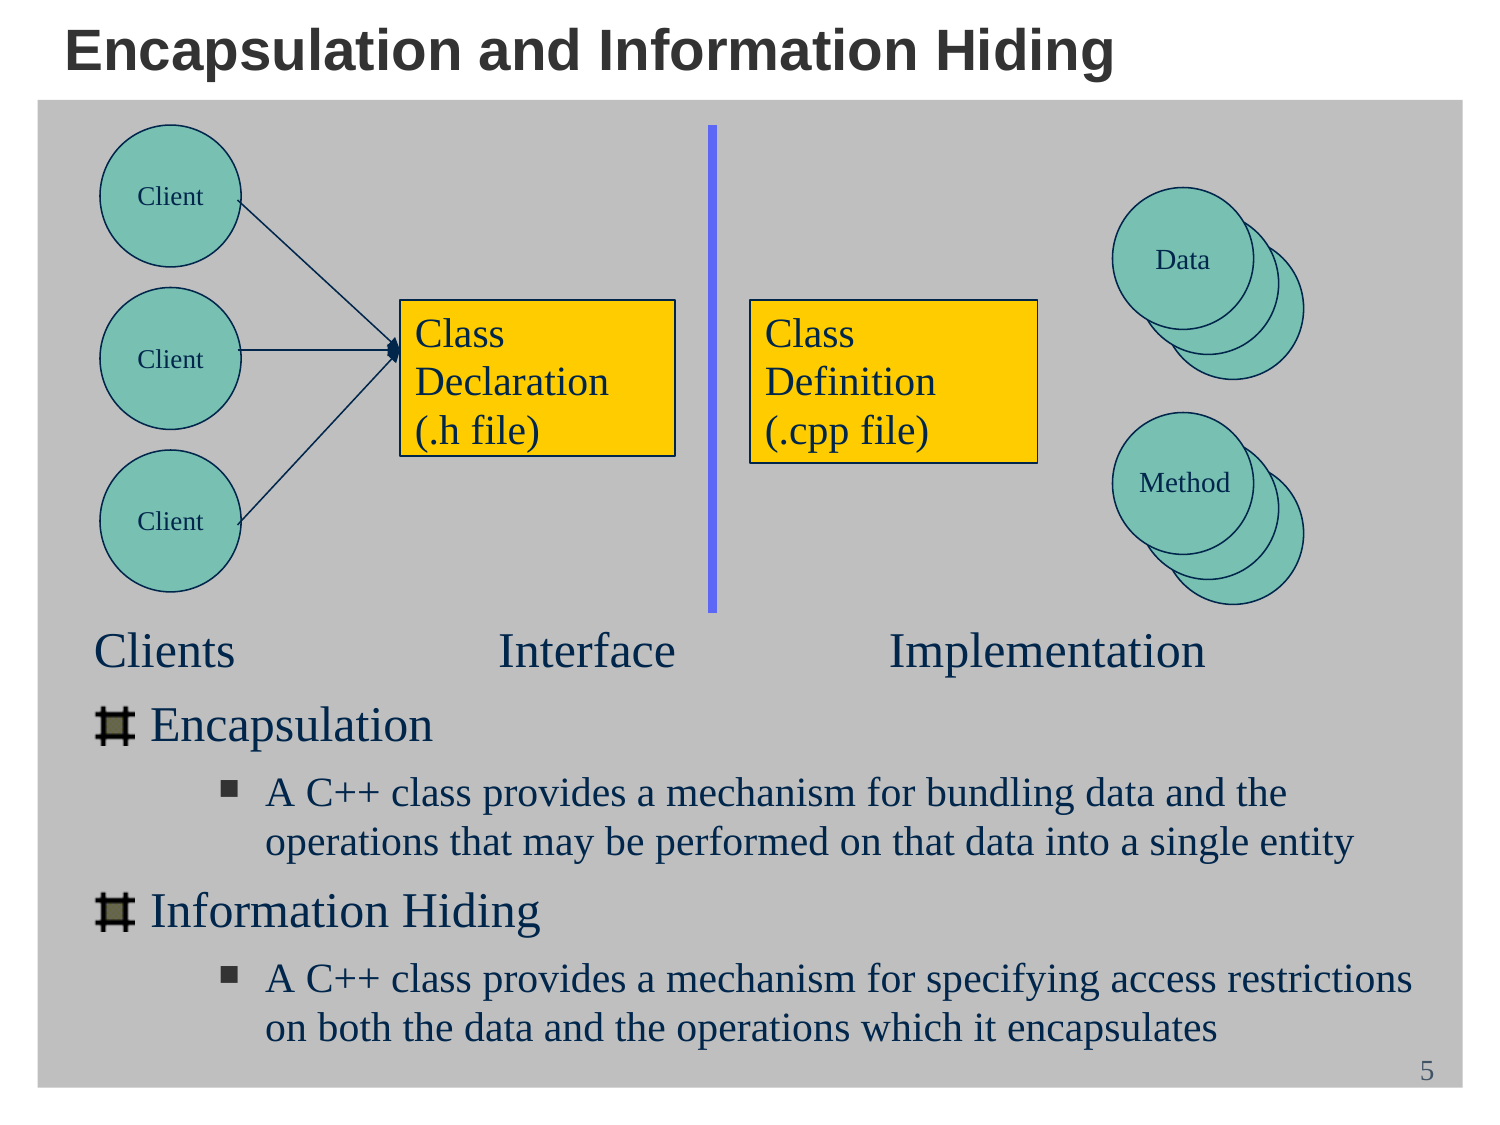

# Encapsulation and Information Hiding
Clients Interface Implementation
Encapsulation
A C++ class provides a mechanism for bundling data and the operations that may be performed on that data into a single entity
Information Hiding
A C++ class provides a mechanism for specifying access restrictions on both the data and the operations which it encapsulates
Client
Data
dana
dana
Client
Class
Declaration
(.h file)
Class
Definition
(.cpp file)
metoda
Client
metoda
Method